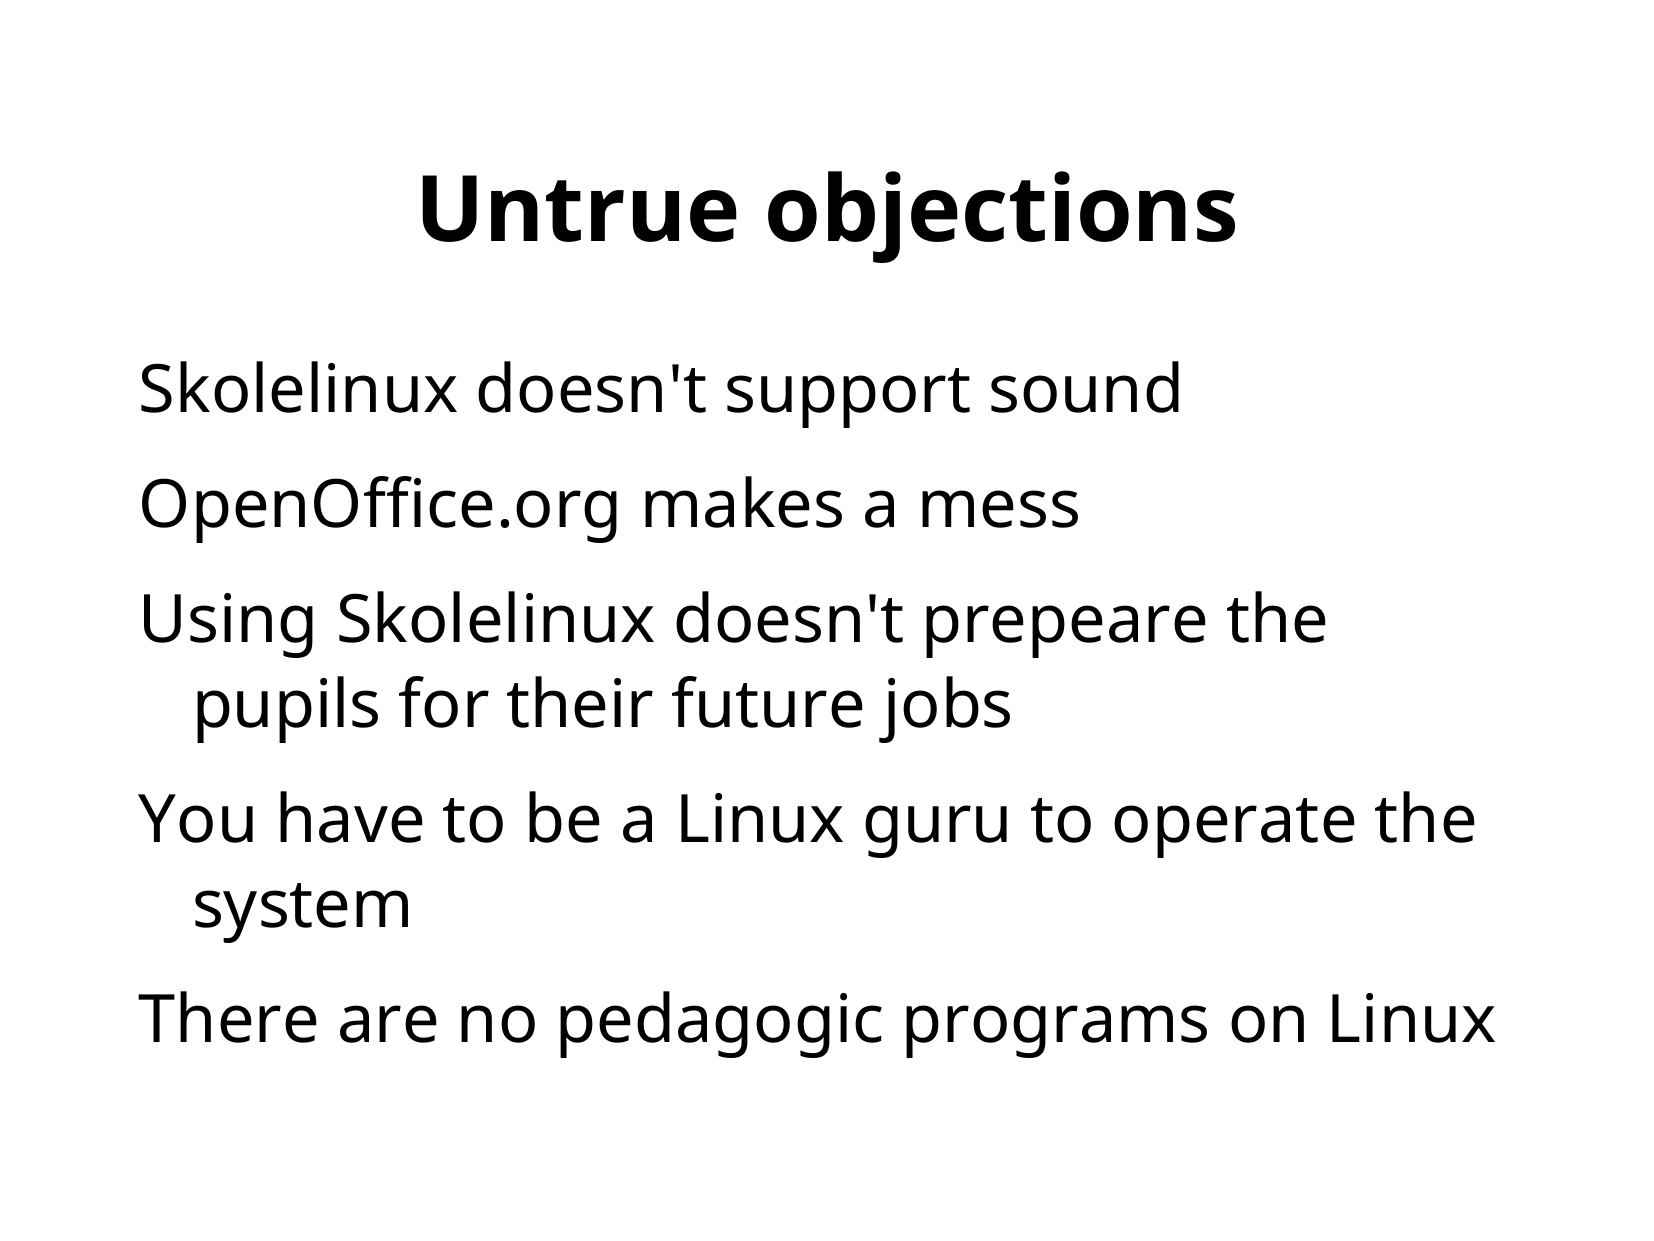

# Untrue objections
Skolelinux doesn't support sound
OpenOffice.org makes a mess
Using Skolelinux doesn't prepeare the pupils for their future jobs
You have to be a Linux guru to operate the system
There are no pedagogic programs on Linux